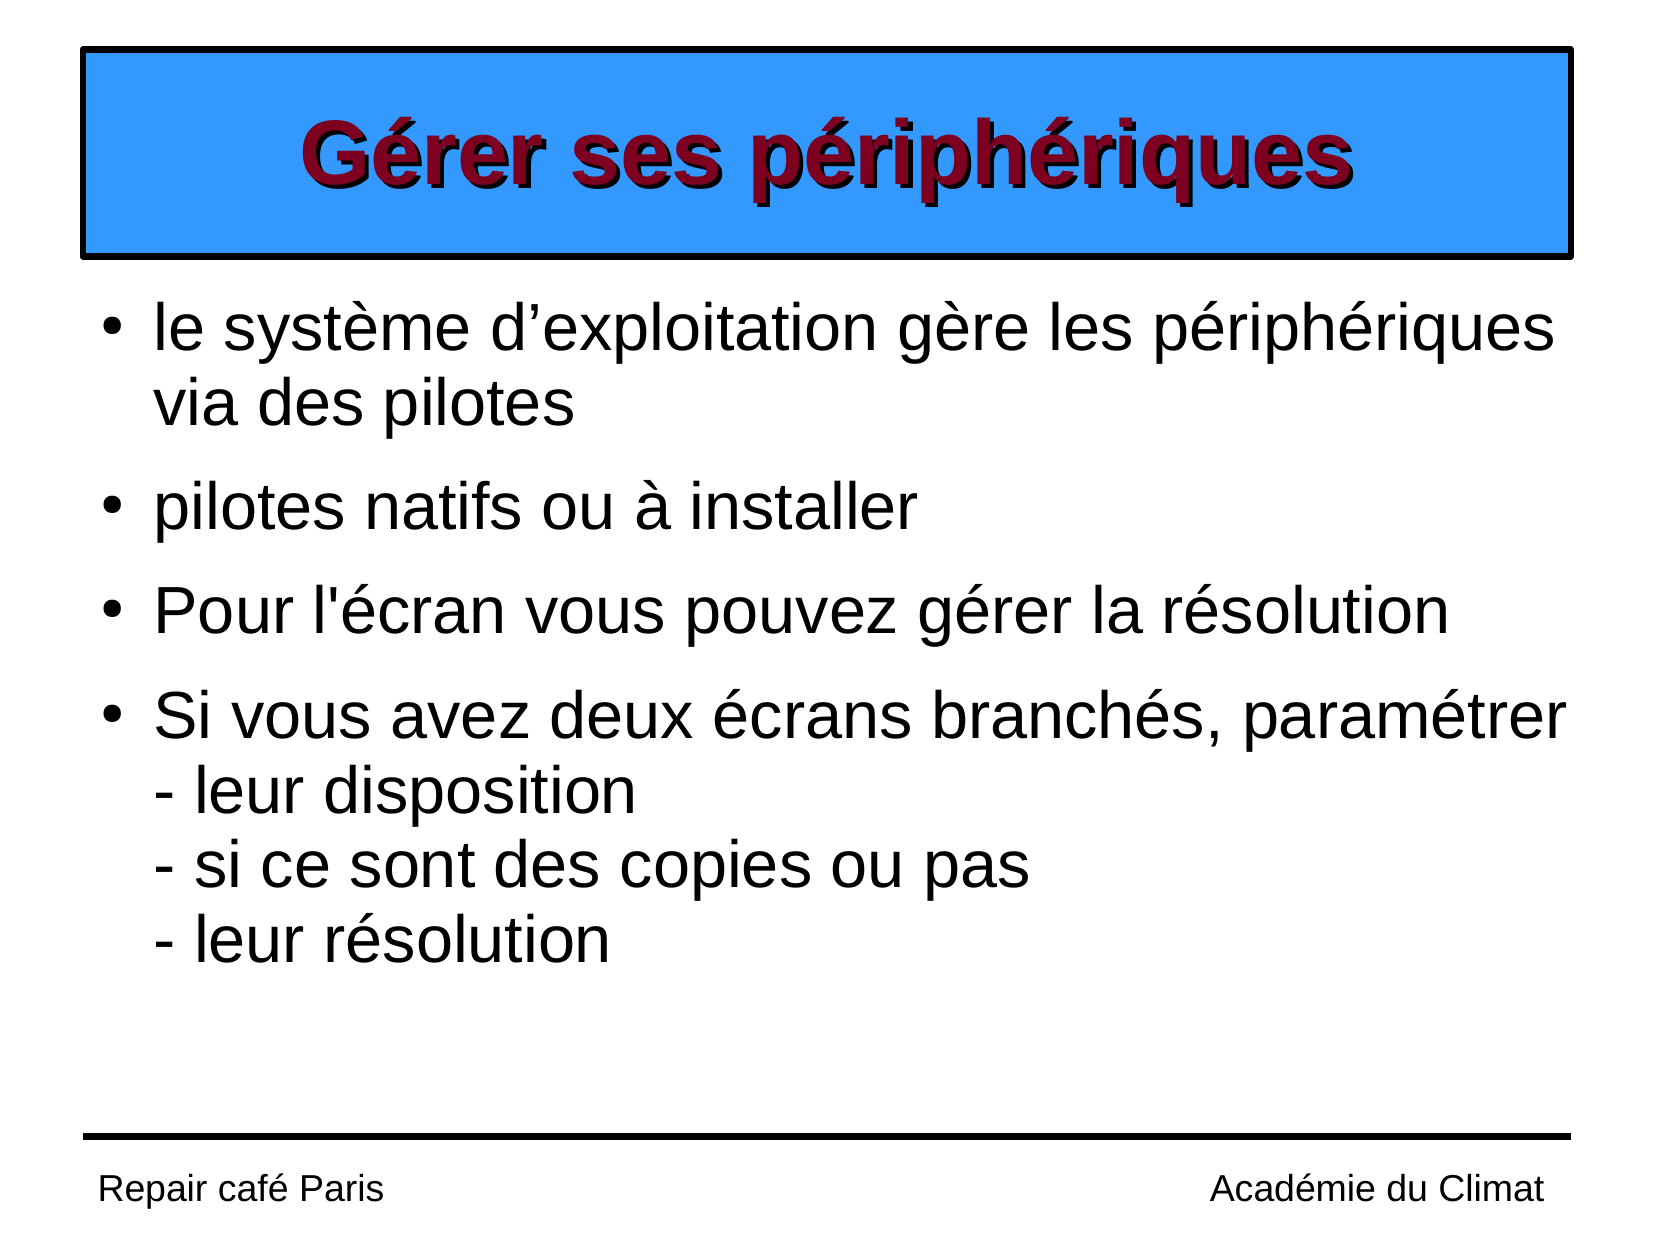

# Gérer ses périphériques
le système d’exploitation gère les périphériques via des pilotes
pilotes natifs ou à installer
Pour l'écran vous pouvez gérer la résolution
Si vous avez deux écrans branchés, paramétrer
- leur disposition
- si ce sont des copies ou pas
- leur résolution
Repair café Paris	Académie du Climat